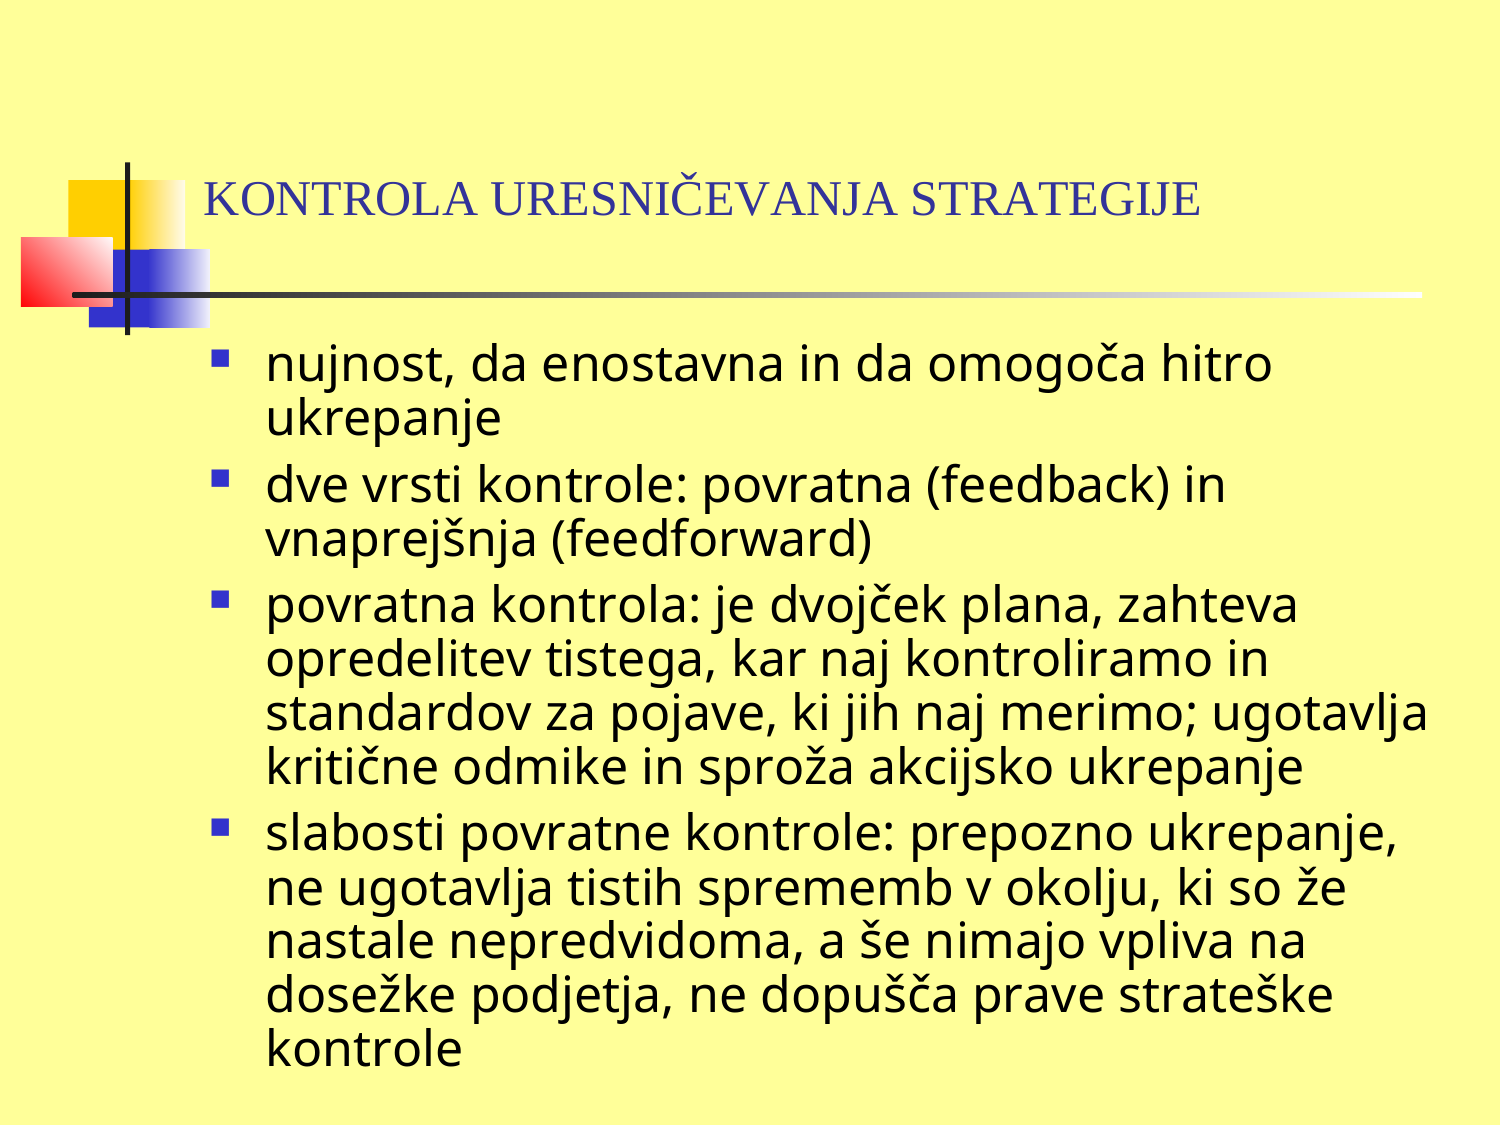

# KONTROLA URESNIČEVANJA STRATEGIJE
nujnost, da enostavna in da omogoča hitro ukrepanje
dve vrsti kontrole: povratna (feedback) in vnaprejšnja (feedforward)
povratna kontrola: je dvojček plana, zahteva opredelitev tistega, kar naj kontroliramo in standardov za pojave, ki jih naj merimo; ugotavlja kritične odmike in sproža akcijsko ukrepanje
slabosti povratne kontrole: prepozno ukrepanje, ne ugotavlja tistih sprememb v okolju, ki so že nastale nepredvidoma, a še nimajo vpliva na dosežke podjetja, ne dopušča prave strateške kontrole